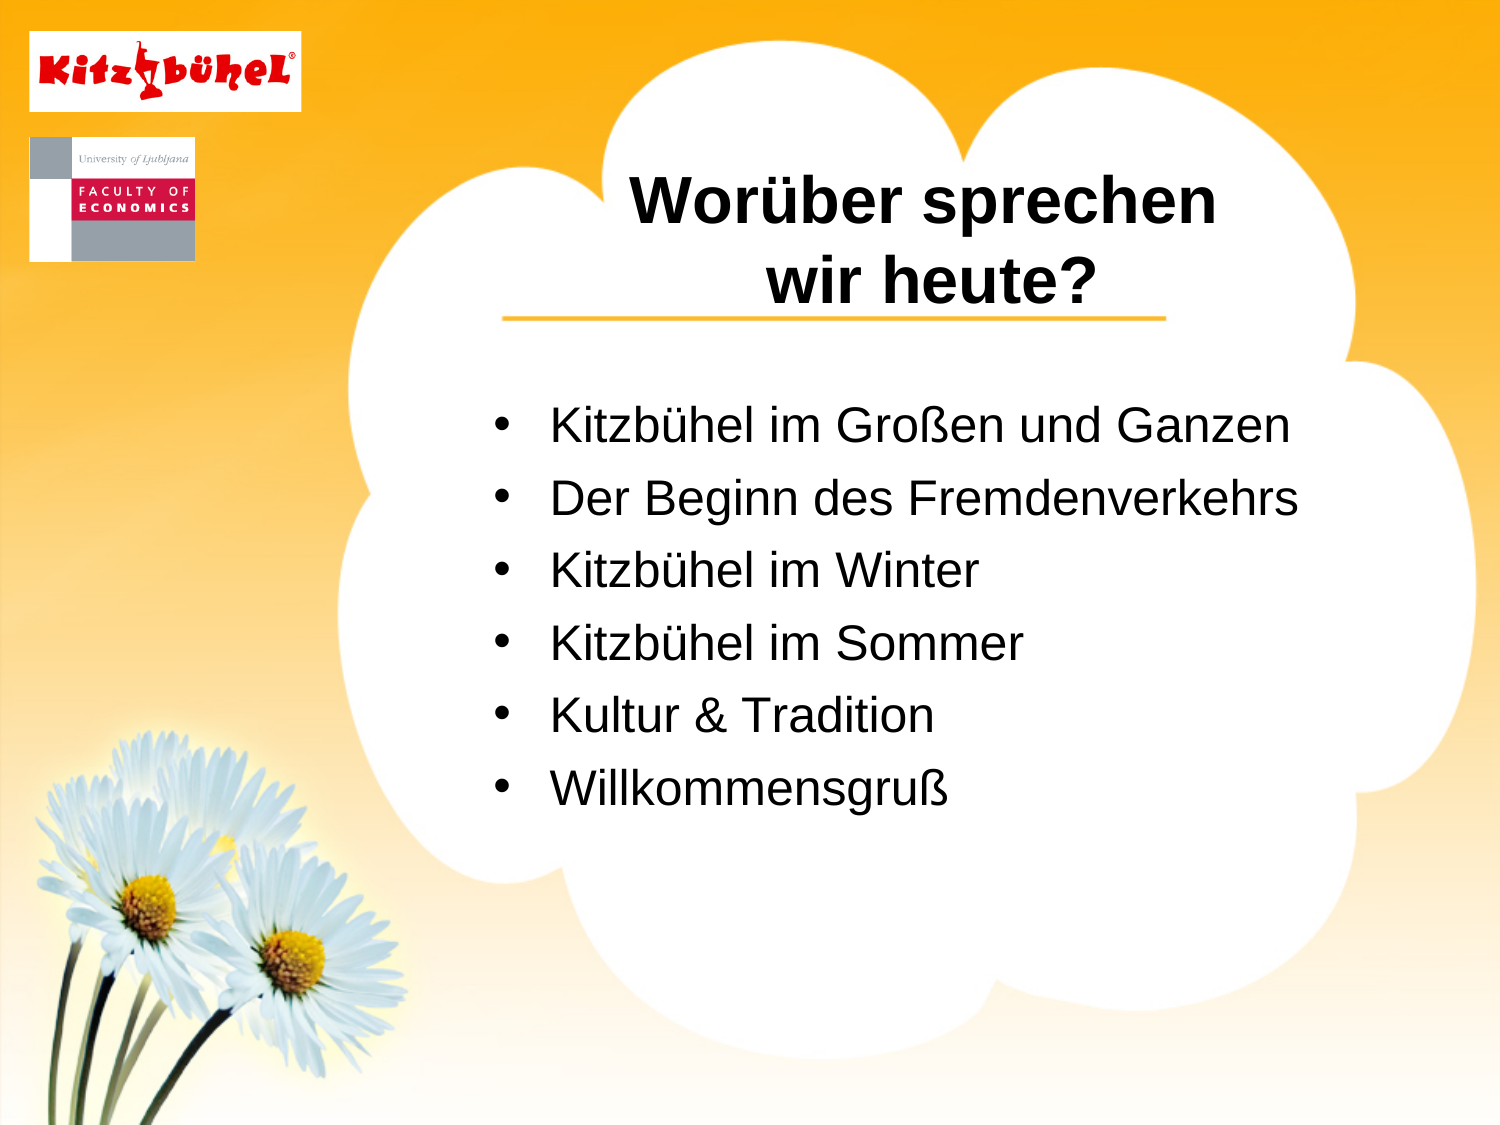

# Worüber sprechen wir heute?
Kitzbühel im Großen und Ganzen
Der Beginn des Fremdenverkehrs
Kitzbühel im Winter
Kitzbühel im Sommer
Kultur & Tradition
Willkommensgruß